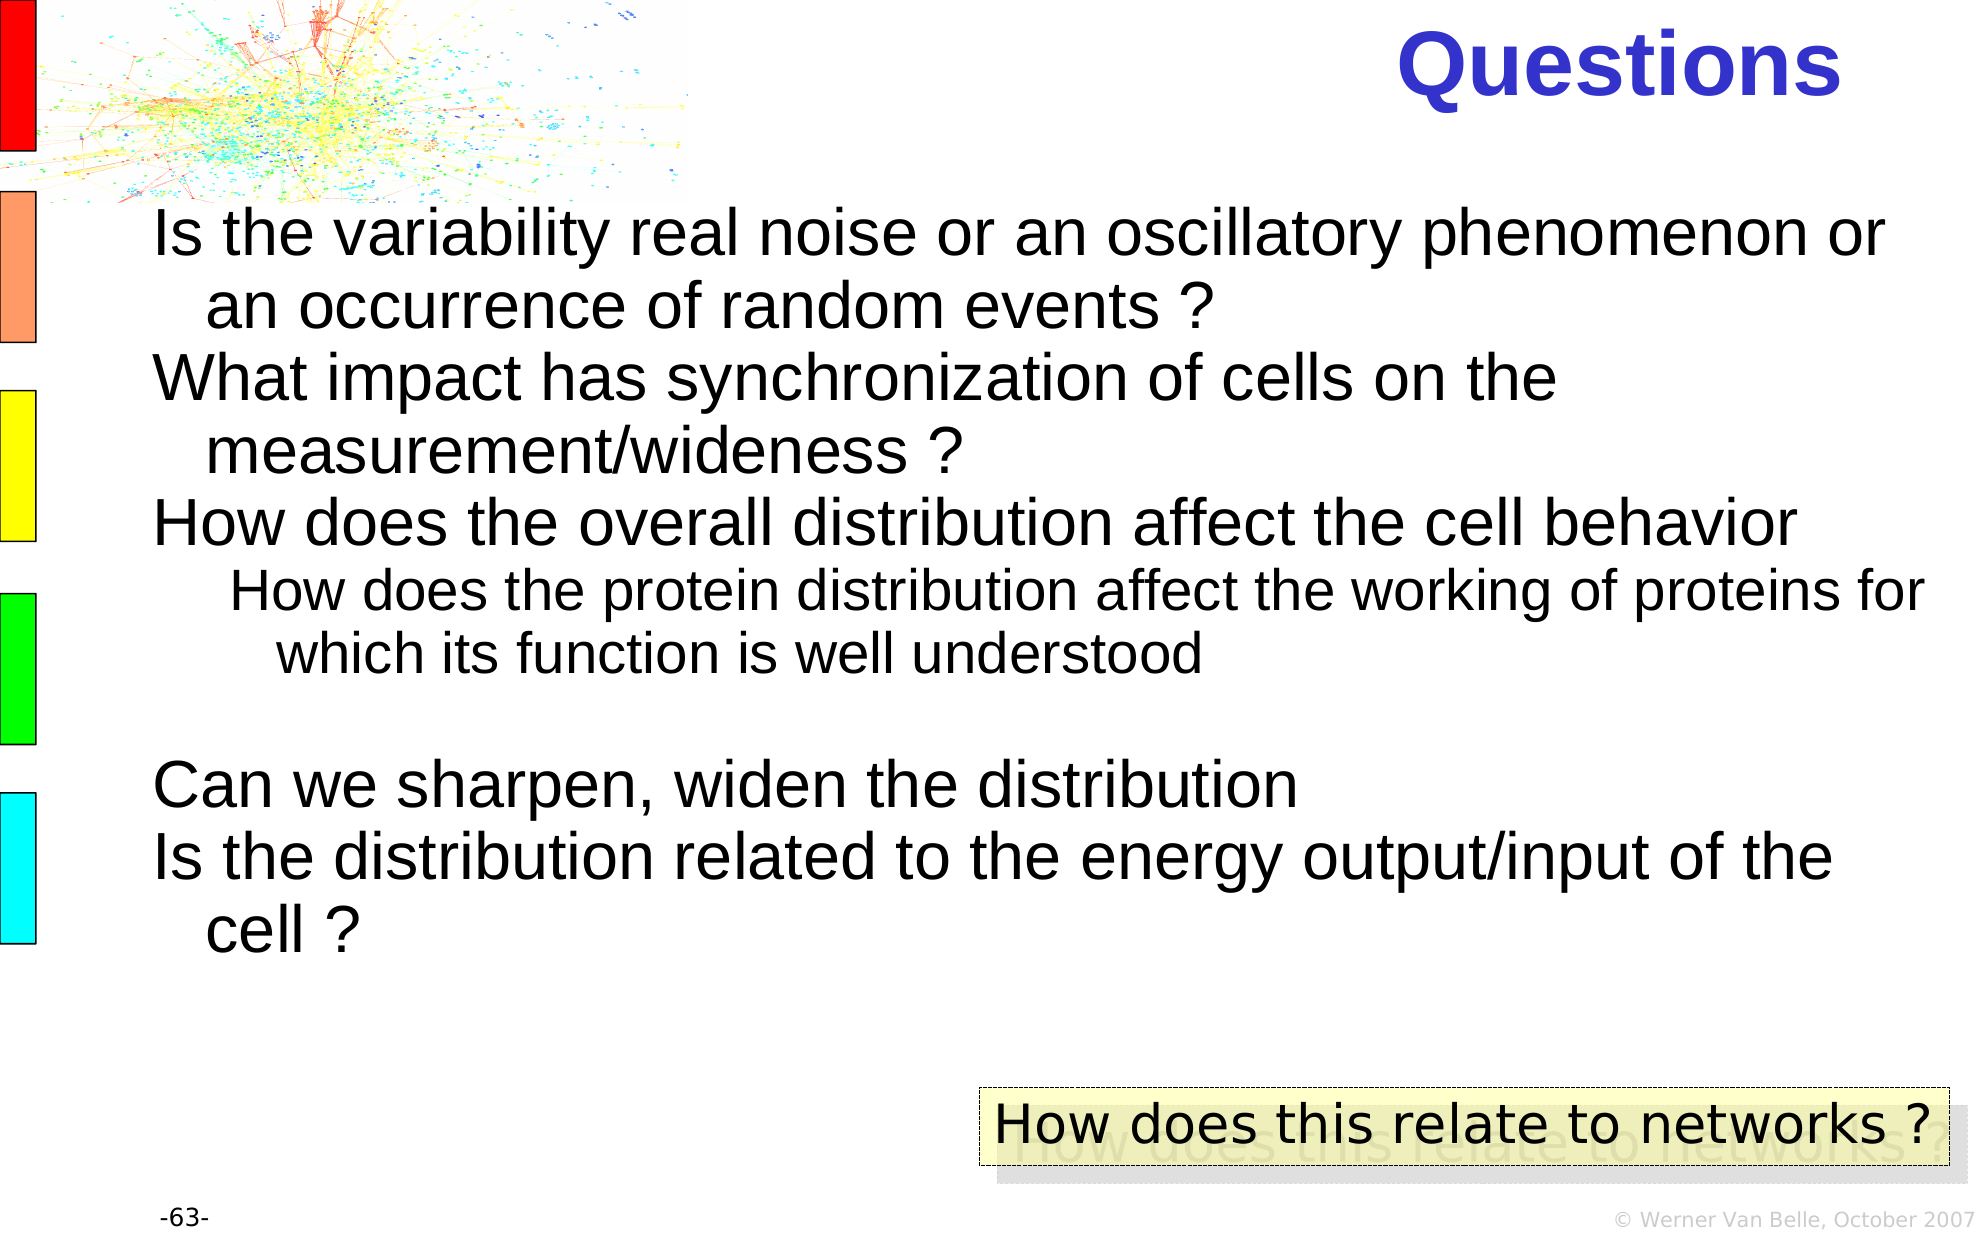

# Questions
Is the variability real noise or an oscillatory phenomenon or an occurrence of random events ?
What impact has synchronization of cells on the measurement/wideness ?
How does the overall distribution affect the cell behavior
How does the protein distribution affect the working of proteins for which its function is well understood
Can we sharpen, widen the distribution
Is the distribution related to the energy output/input of the cell ?
How does this relate to networks ?